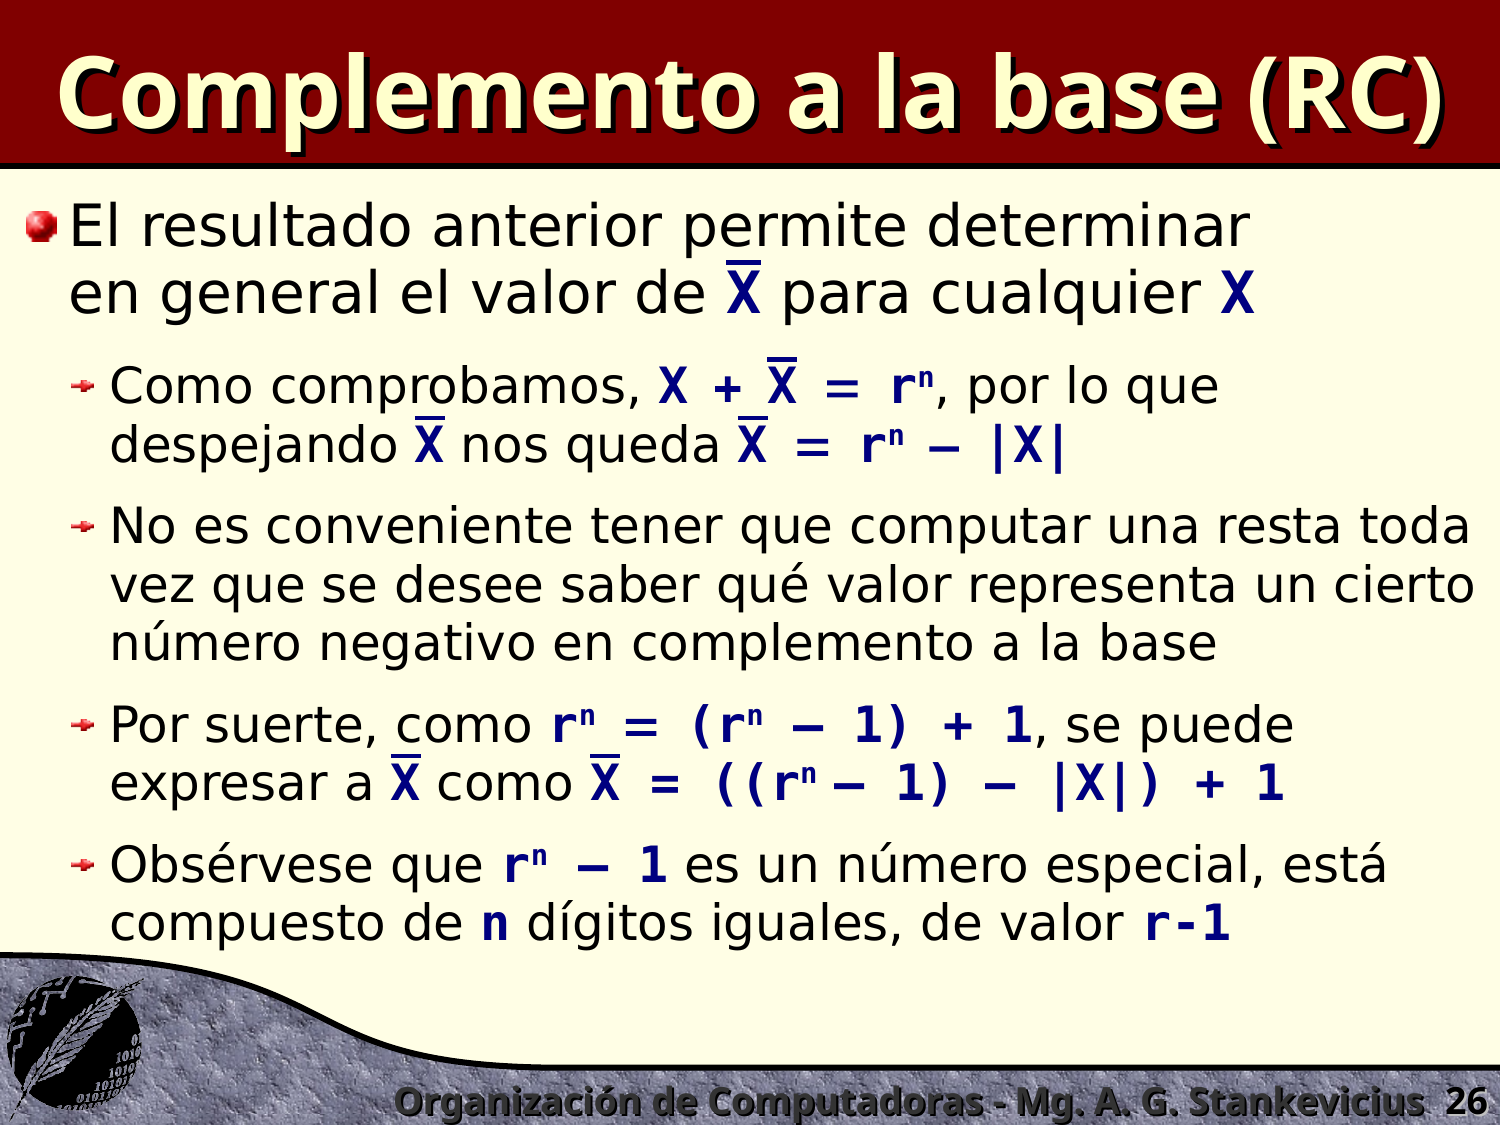

# Complemento a la base (RC)
El resultado anterior permite determinar
en general el valor de X para cualquier X
Como comprobamos, X + X = rn, por lo que despejando X nos queda X = rn – |X|
No es conveniente tener que computar una resta toda vez que se desee saber qué valor representa un cierto número negativo en complemento a la base
Por suerte, como rn = (rn – 1) + 1, se puede expresar a X como X = ((rn – 1) – |X|) + 1
Obsérvese que rn – 1 es un número especial, está compuesto de n dígitos iguales, de valor r-1
26